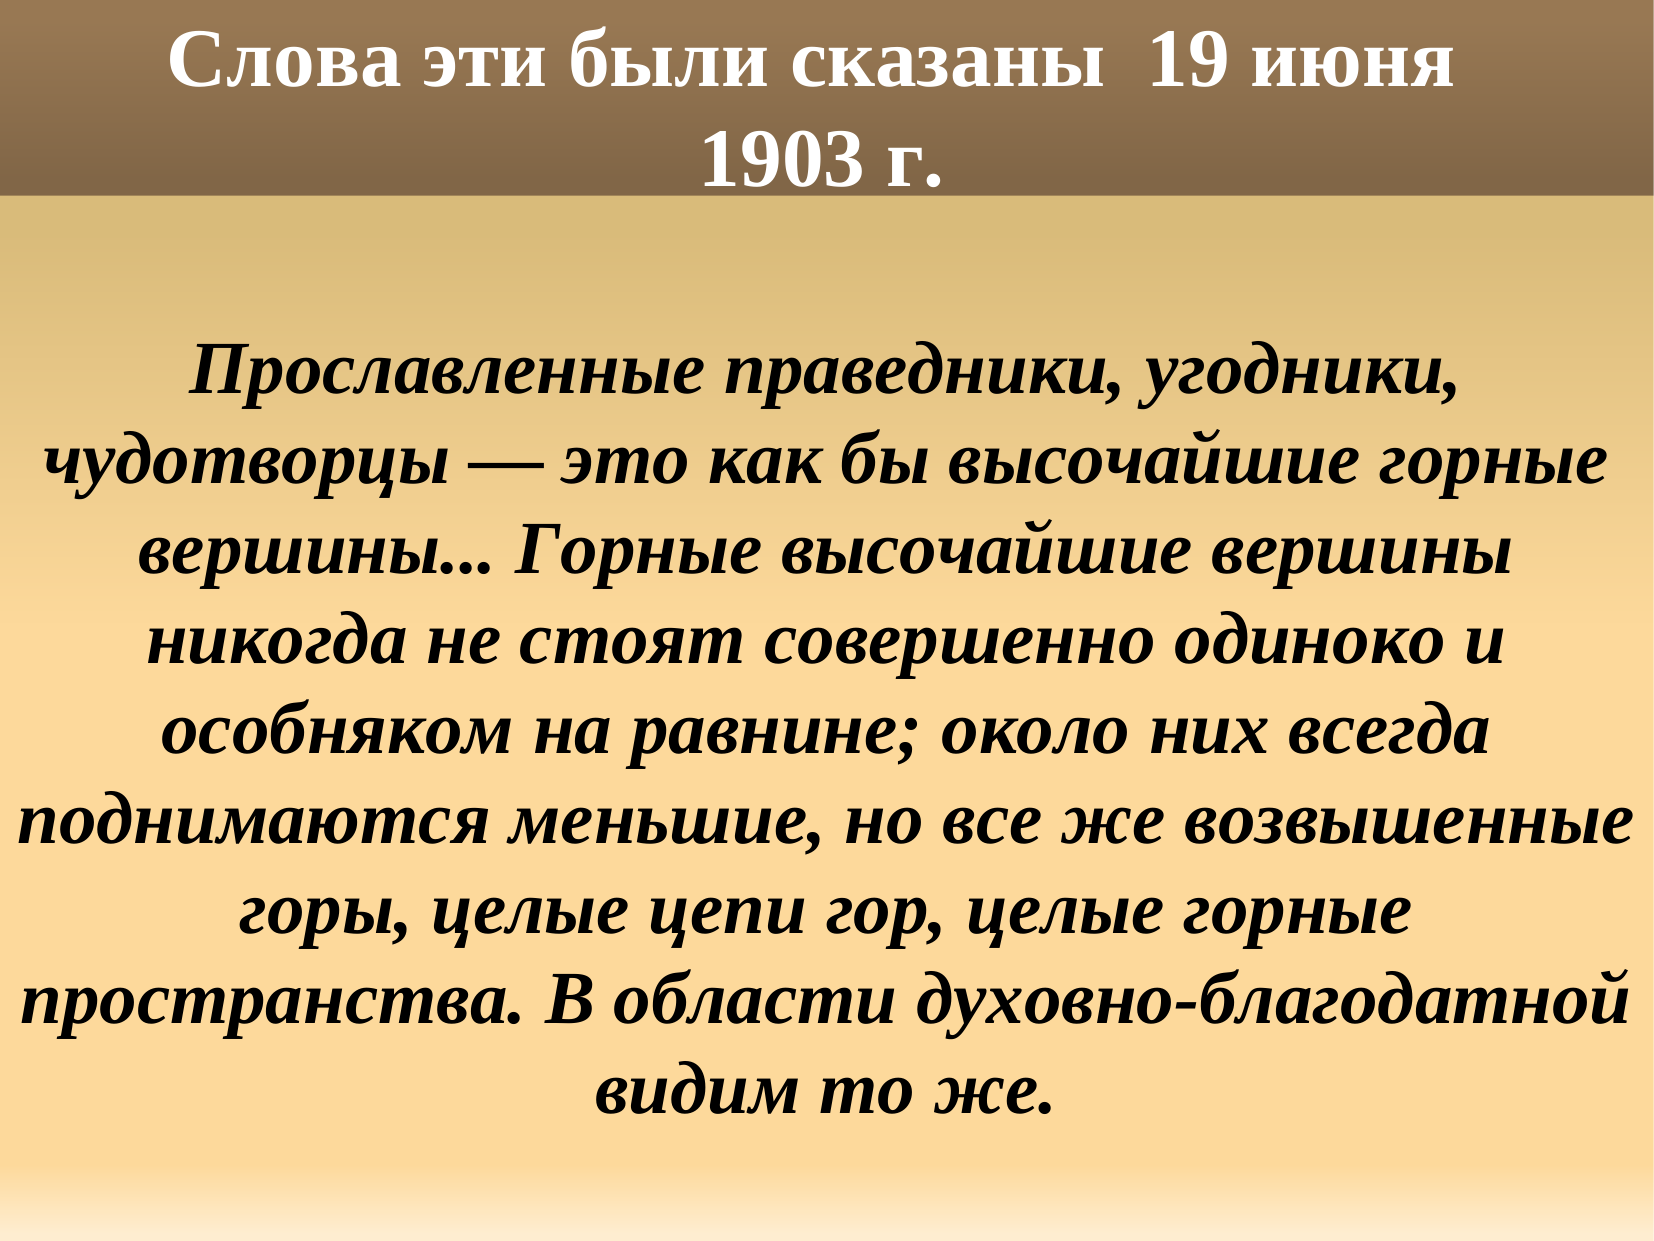

# Слова эти были сказаны 19 июня 1903 г.
Прославленные праведники, угодники, чудотворцы ― это как бы высочайшие горные вершины... Горные высочайшие вершины никогда не стоят совершенно одиноко и особняком на равнине; около них всегда поднимаются меньшие, но все же возвышенные горы, целые цепи гор, целые горные пространства. В области духовно-благодатной видим то же.